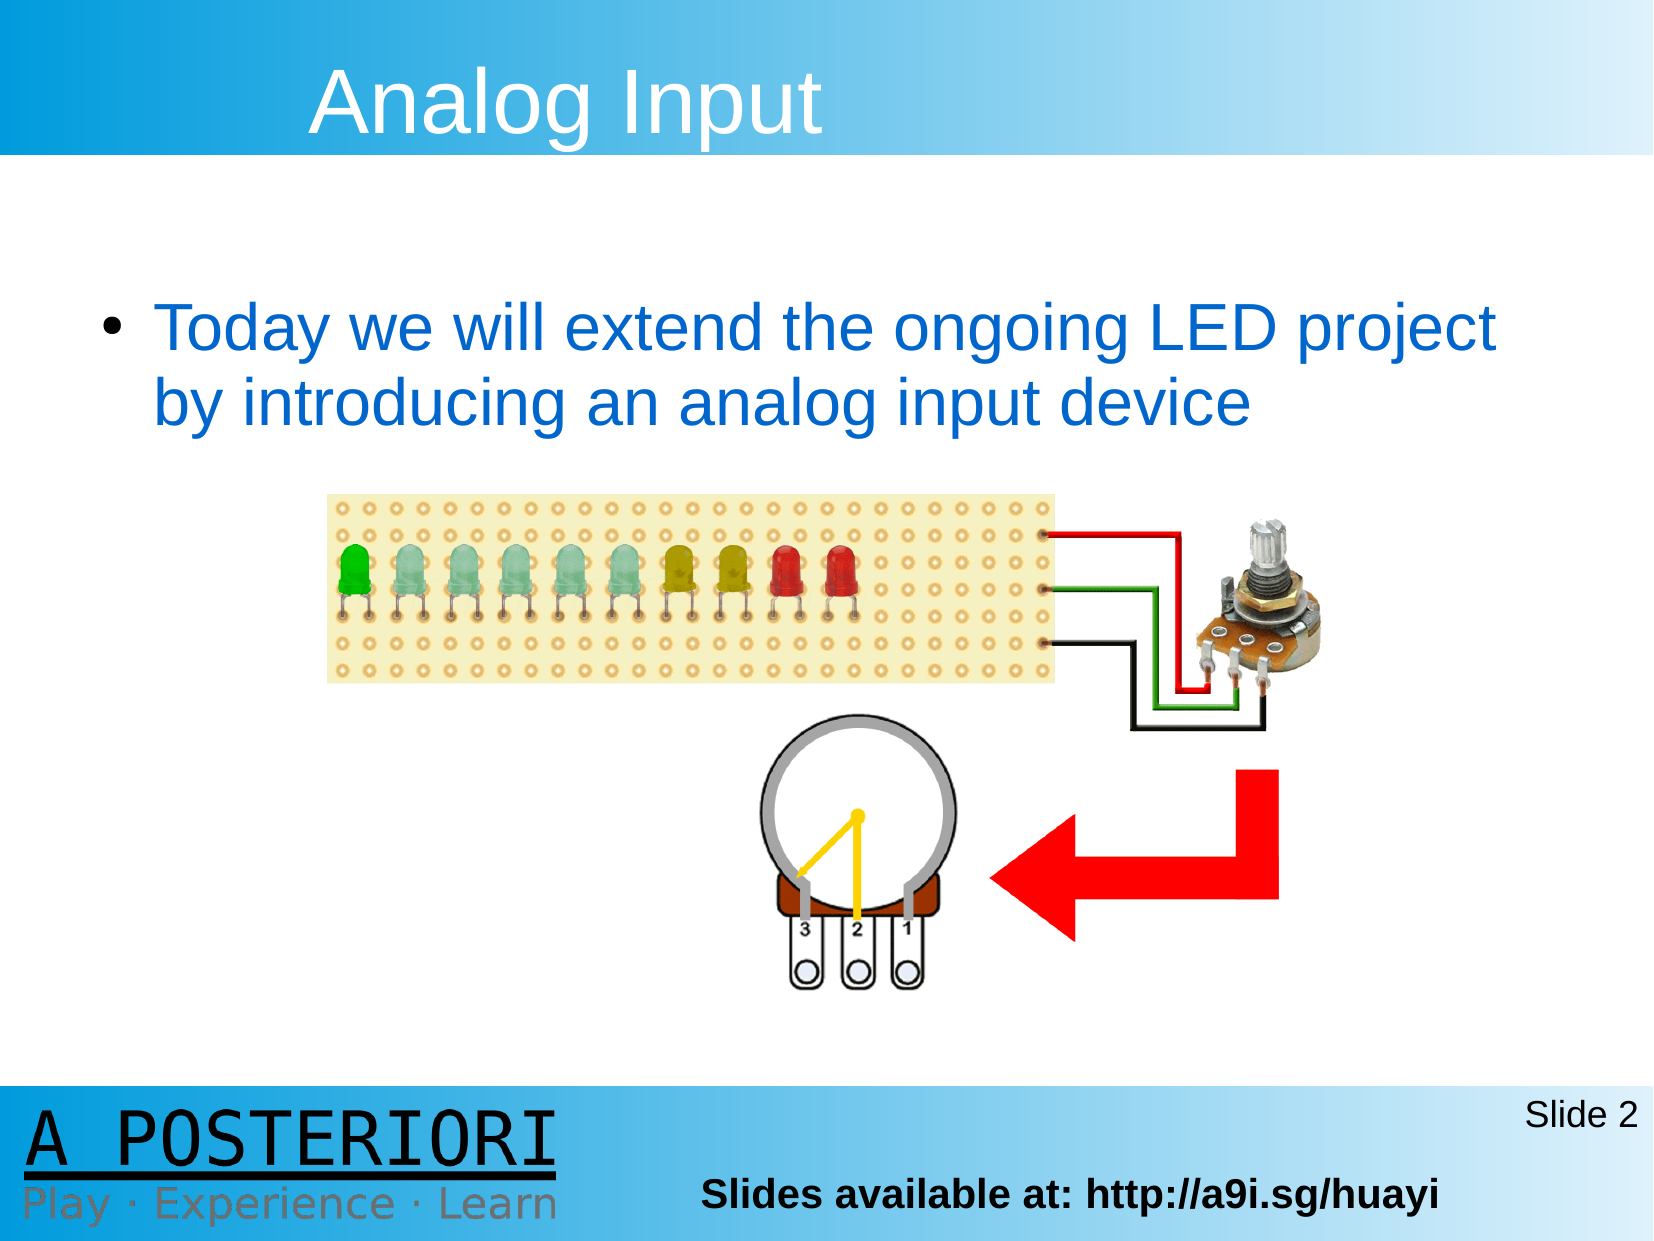

# Analog Input
Today we will extend the ongoing LED project by introducing an analog input device